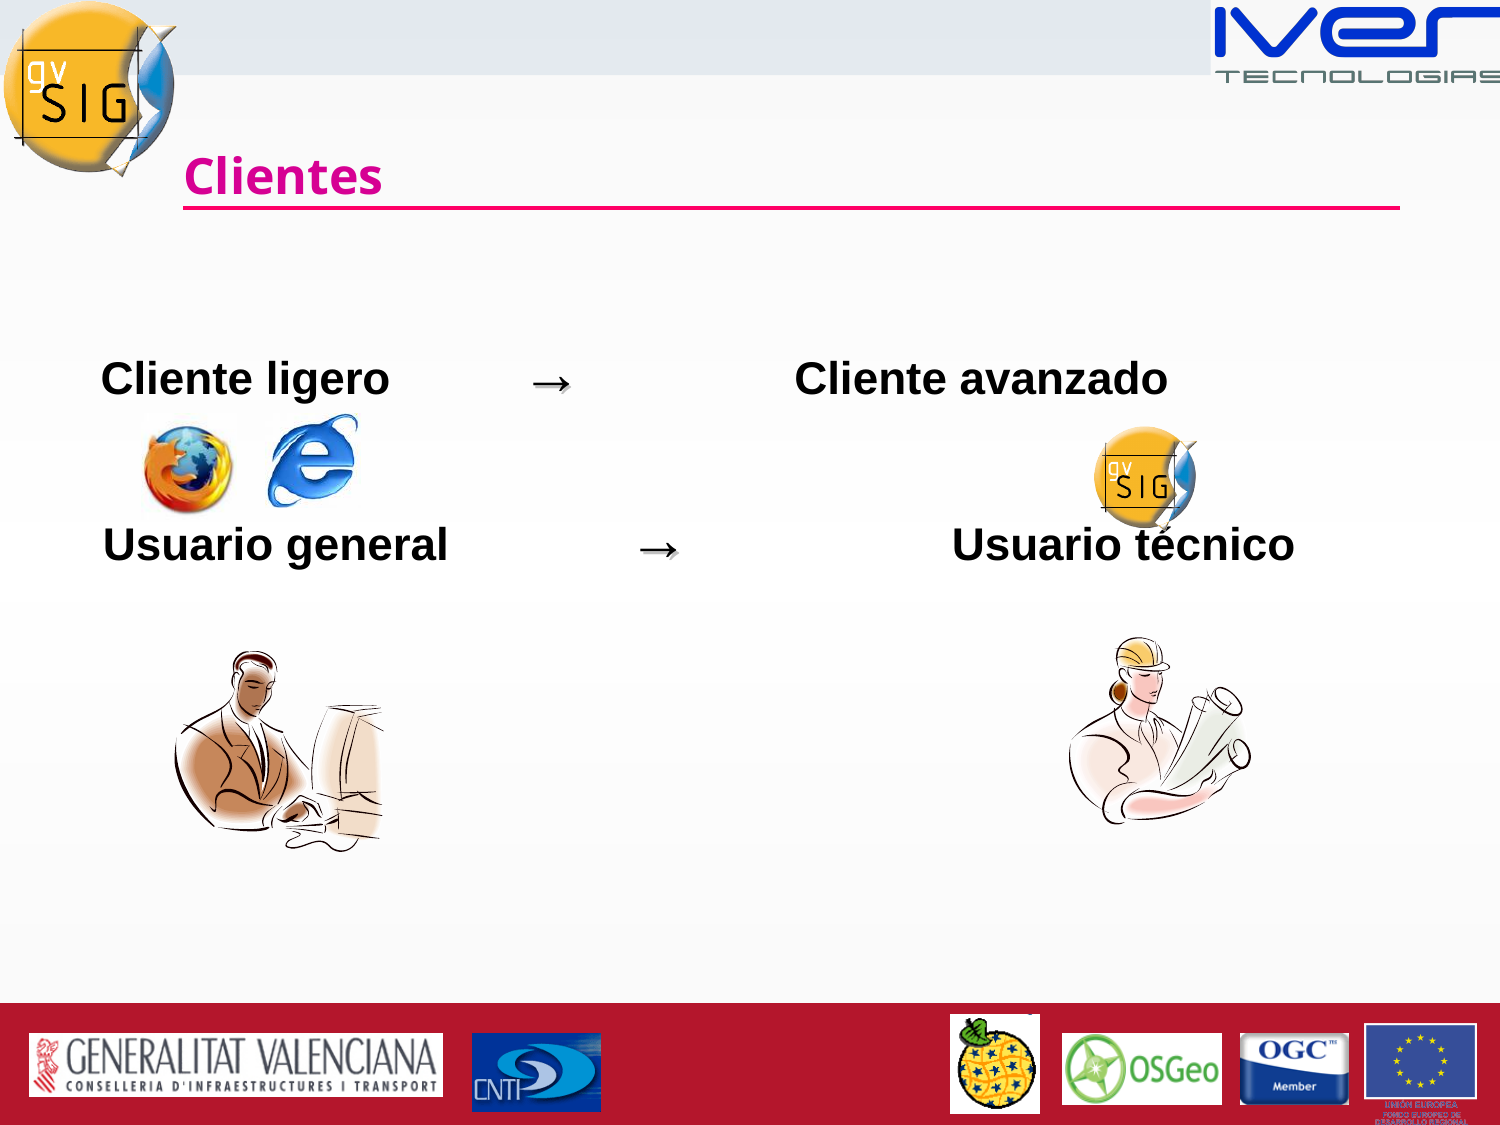

Clientes
 Cliente ligero		→	 Cliente avanzado
 Usuario general		→			Usuario técnico